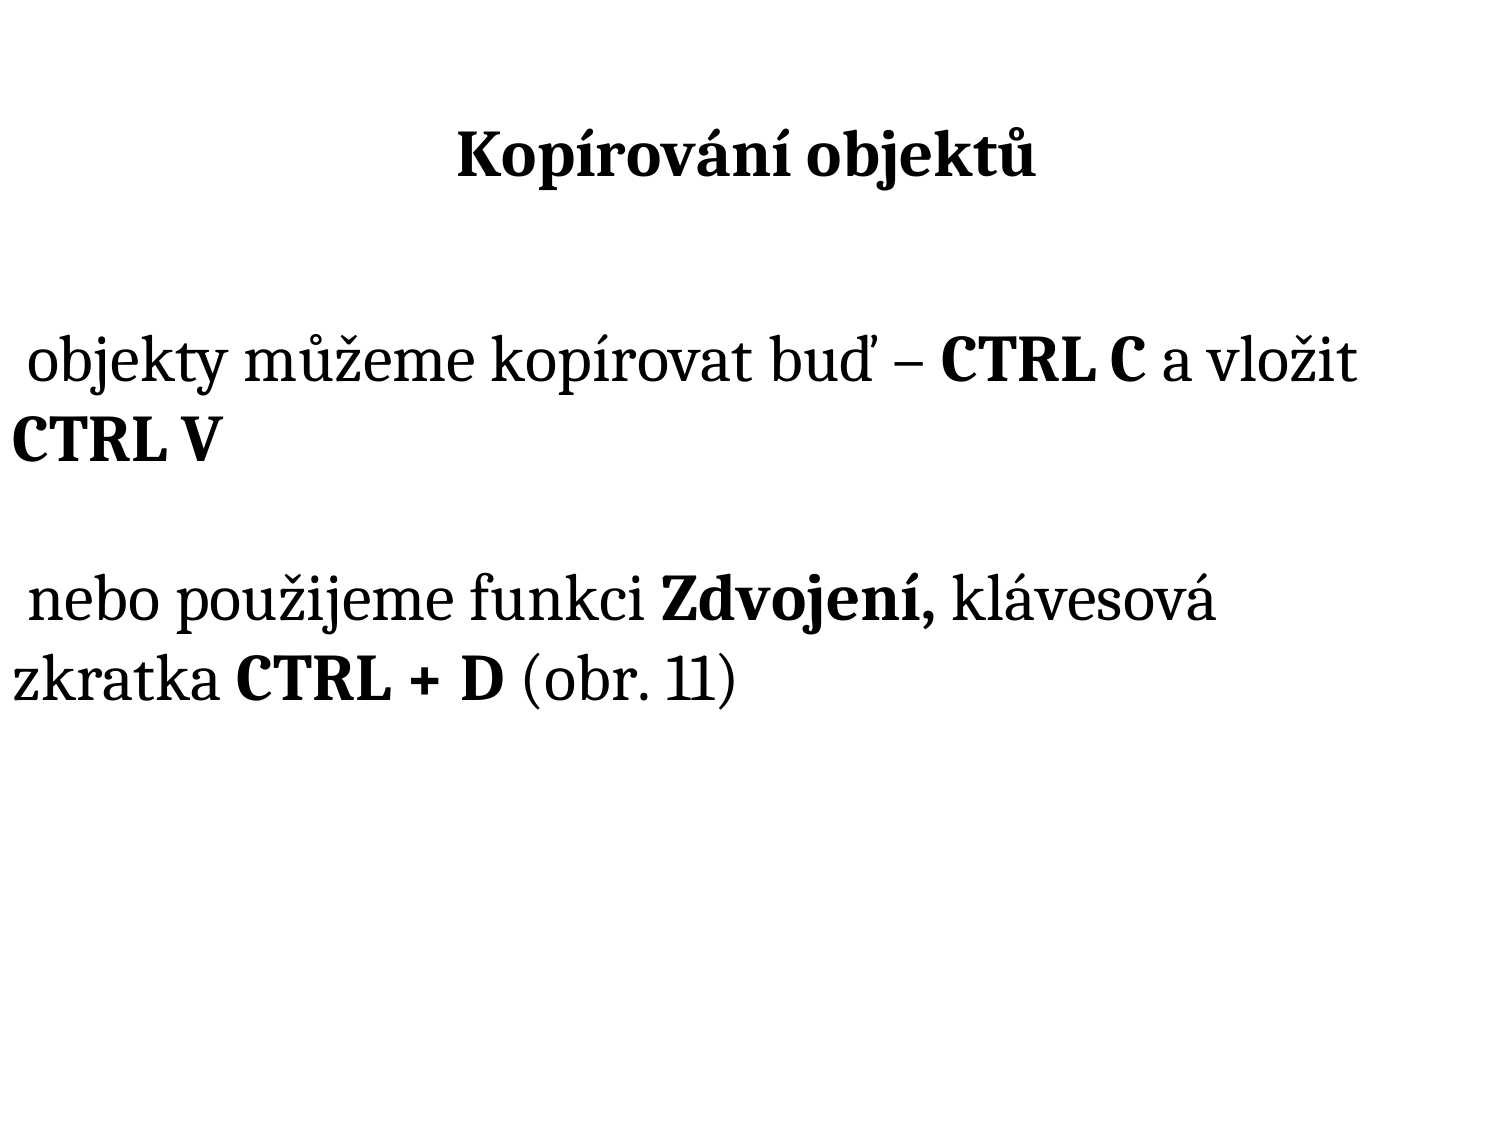

Kopírování objektů
 objekty můžeme kopírovat buď – CTRL C a vložit CTRL V
 nebo použijeme funkci Zdvojení, klávesová zkratka CTRL + D (obr. 11)